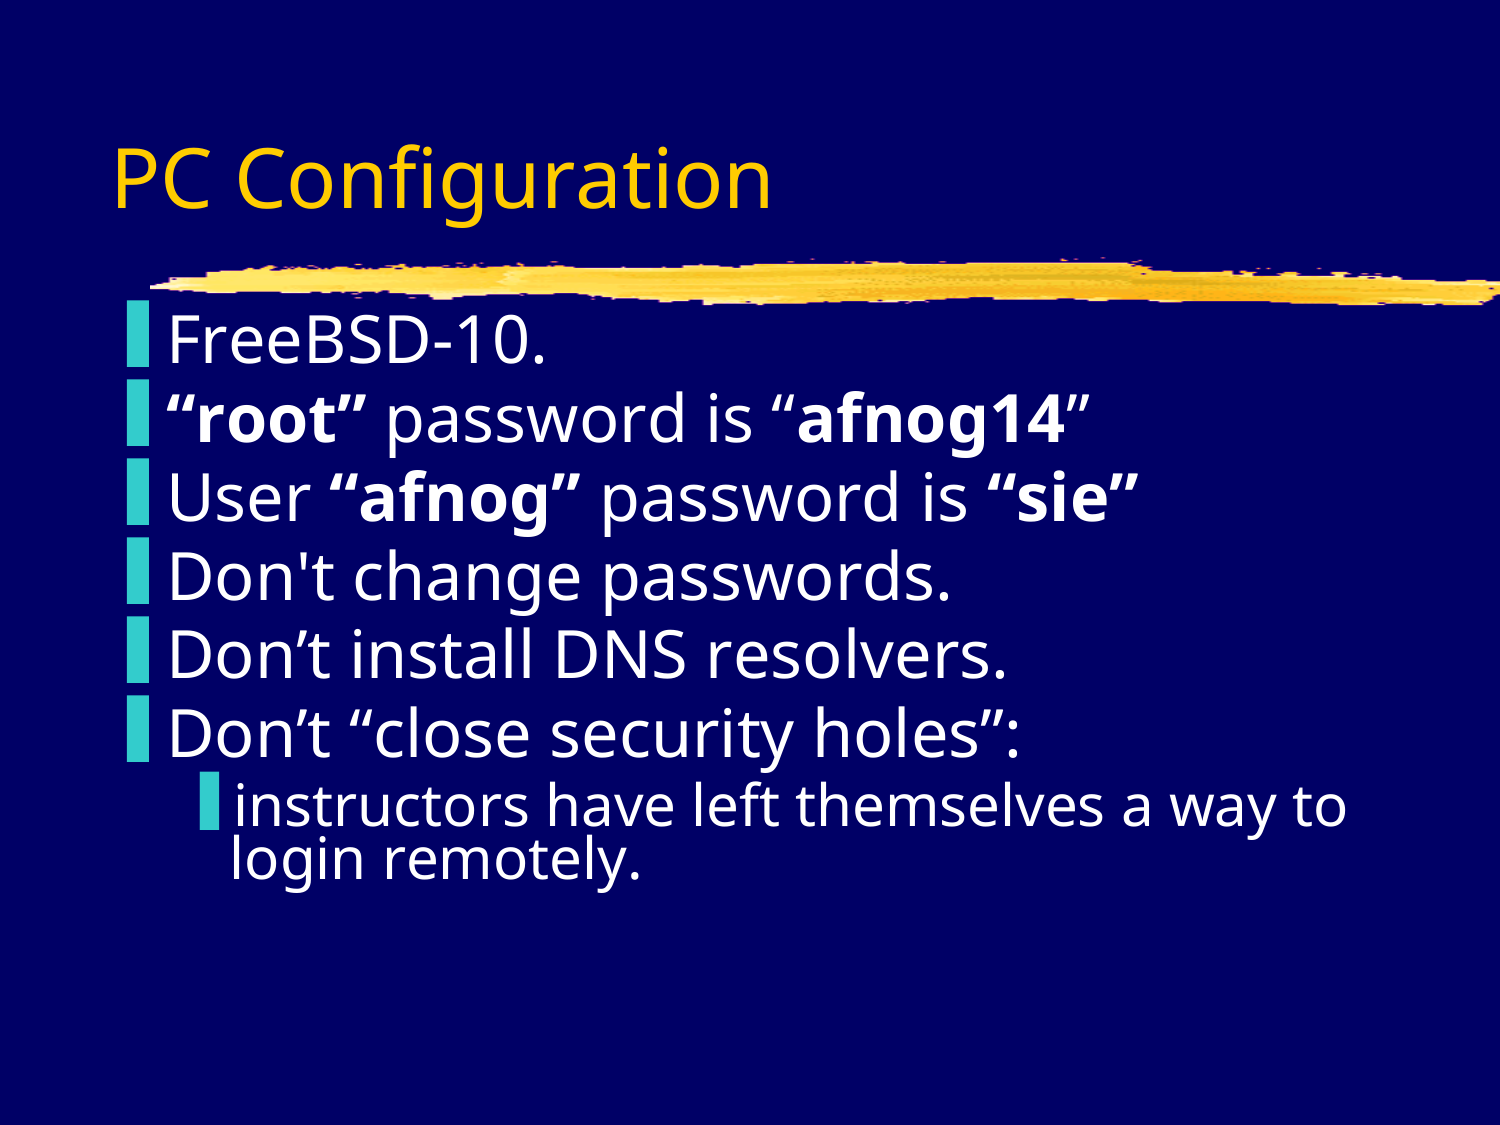

# PC Configuration
FreeBSD-10.
“root” password is “afnog14”
User “afnog” password is “sie”
Don't change passwords.
Don’t install DNS resolvers.
Don’t “close security holes”:
instructors have left themselves a way to login remotely.